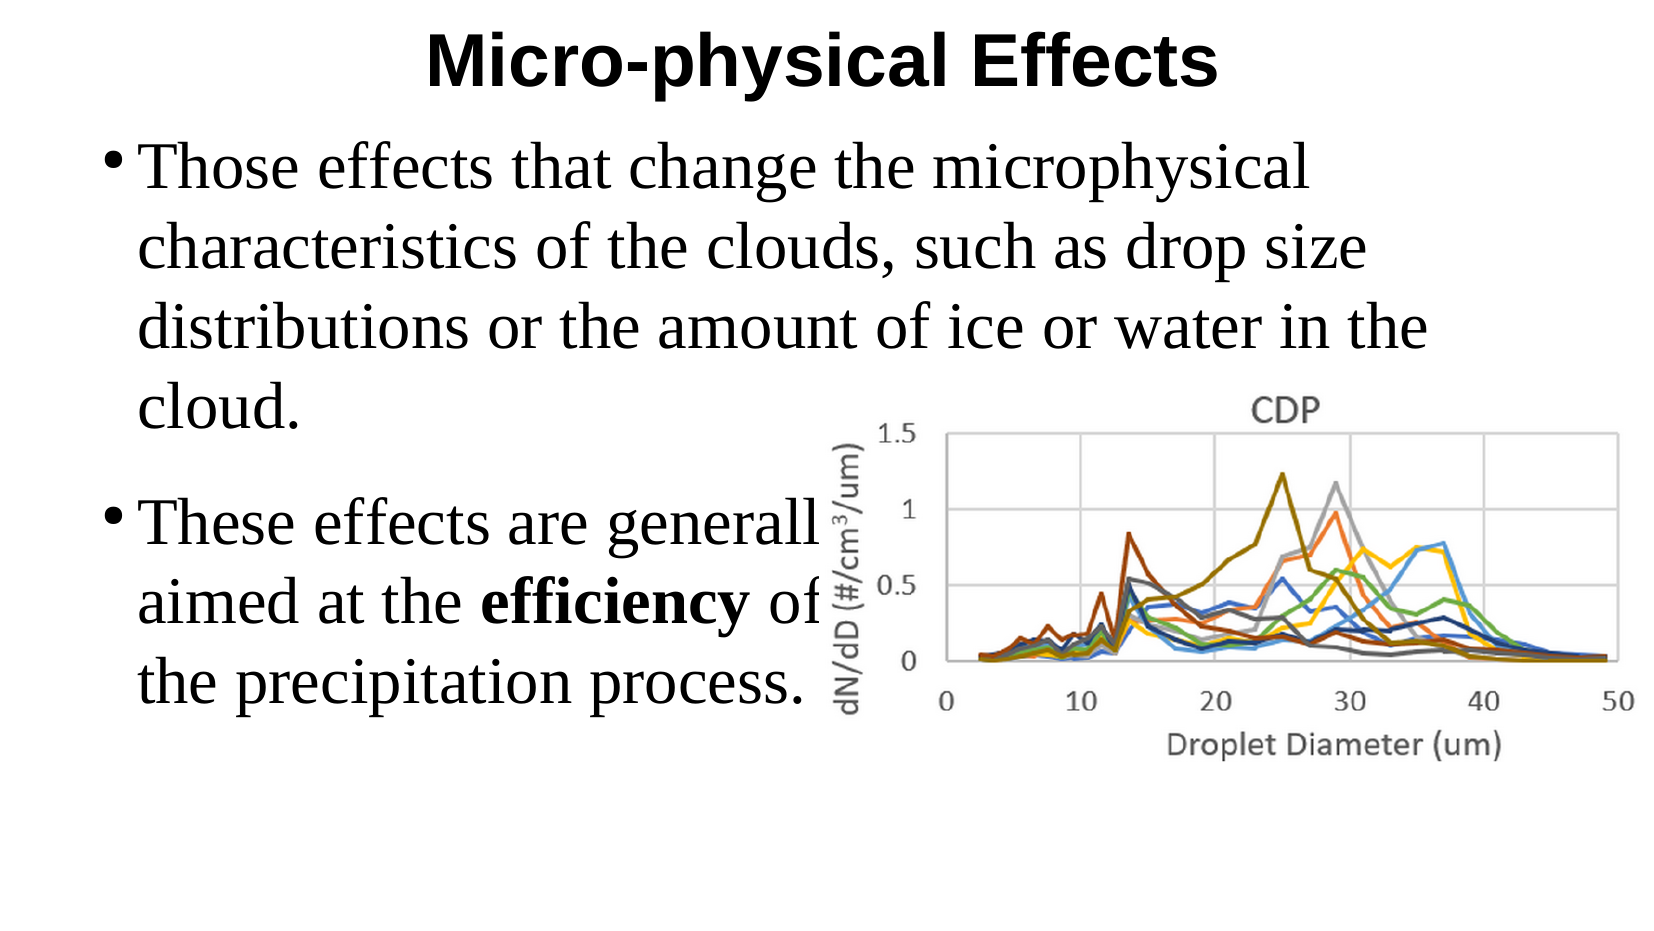

# Micro-physical Effects
Those effects that change the microphysical characteristics of the clouds, such as drop size distributions or the amount of ice or water in the cloud.
These effects are generally
aimed at the efficiency of
the precipitation process.